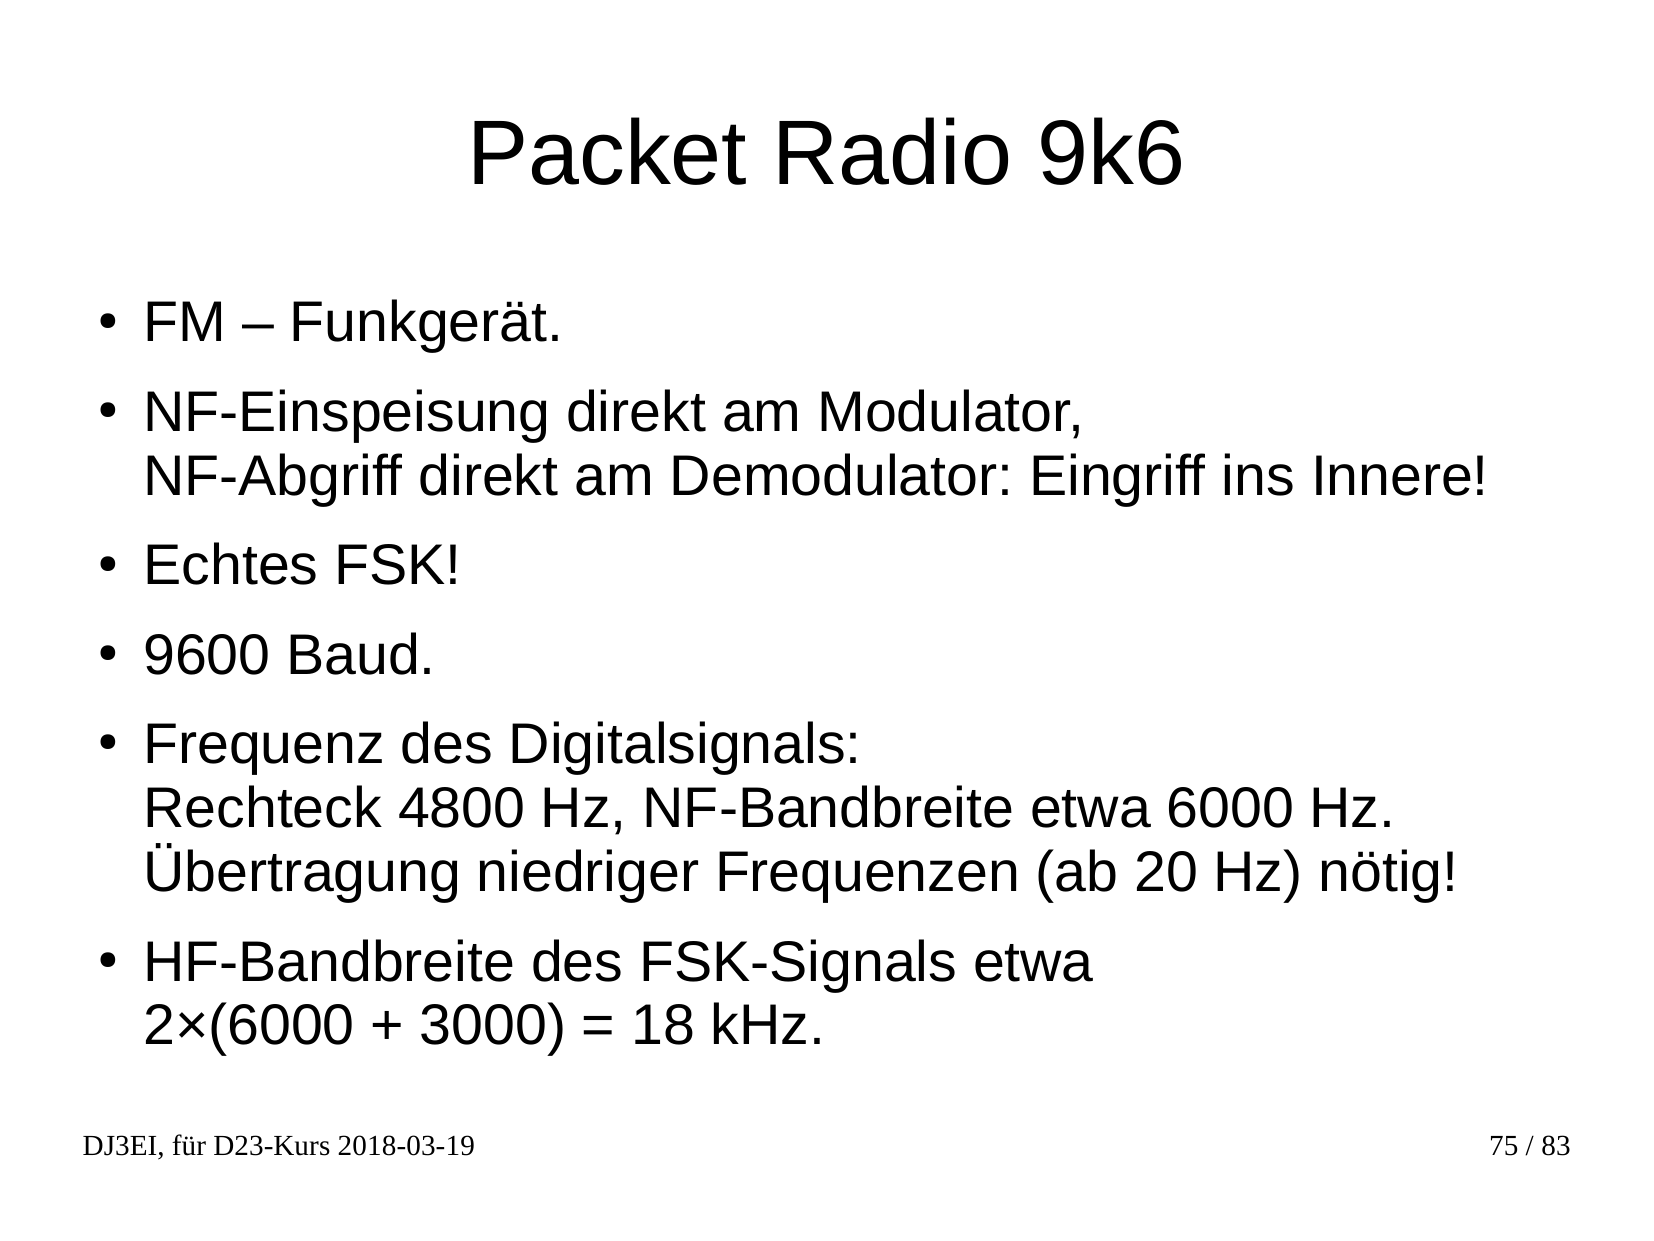

# Packet Radio 9k6
FM – Funkgerät.
NF-Einspeisung direkt am Modulator,
NF-Abgriff direkt am Demodulator: Eingriff ins Innere!
Echtes FSK!
9600 Baud.
Frequenz des Digitalsignals:
Rechteck 4800 Hz, NF-Bandbreite etwa 6000 Hz.
Übertragung niedriger Frequenzen (ab 20 Hz) nötig!
HF-Bandbreite des FSK-Signals etwa
2×(6000 + 3000) = 18 kHz.
75